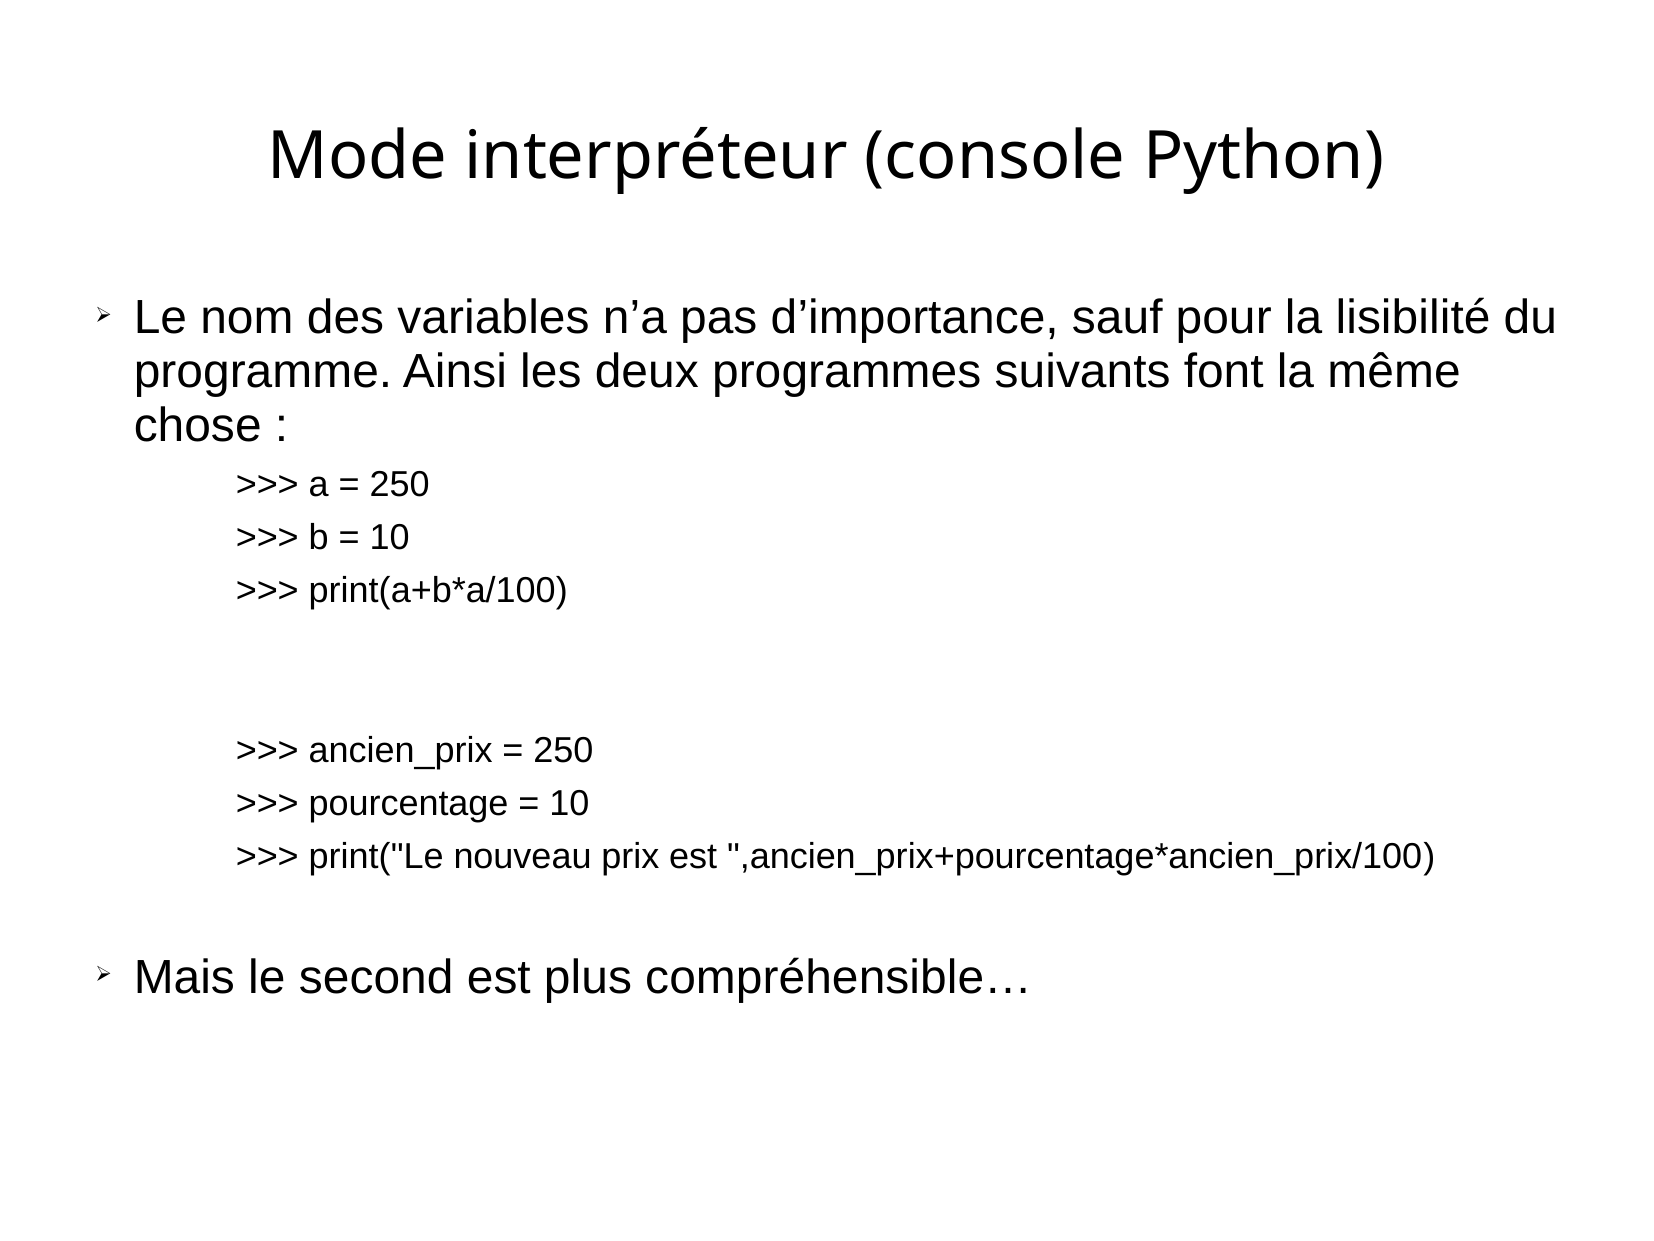

# Mode interpréteur (console Python)
Le nom des variables n’a pas d’importance, sauf pour la lisibilité du programme. Ainsi les deux programmes suivants font la même chose :
>>> a = 250
>>> b = 10
>>> print(a+b*a/100)
>>> ancien_prix = 250
>>> pourcentage = 10
>>> print("Le nouveau prix est ",ancien_prix+pourcentage*ancien_prix/100)
Mais le second est plus compréhensible…